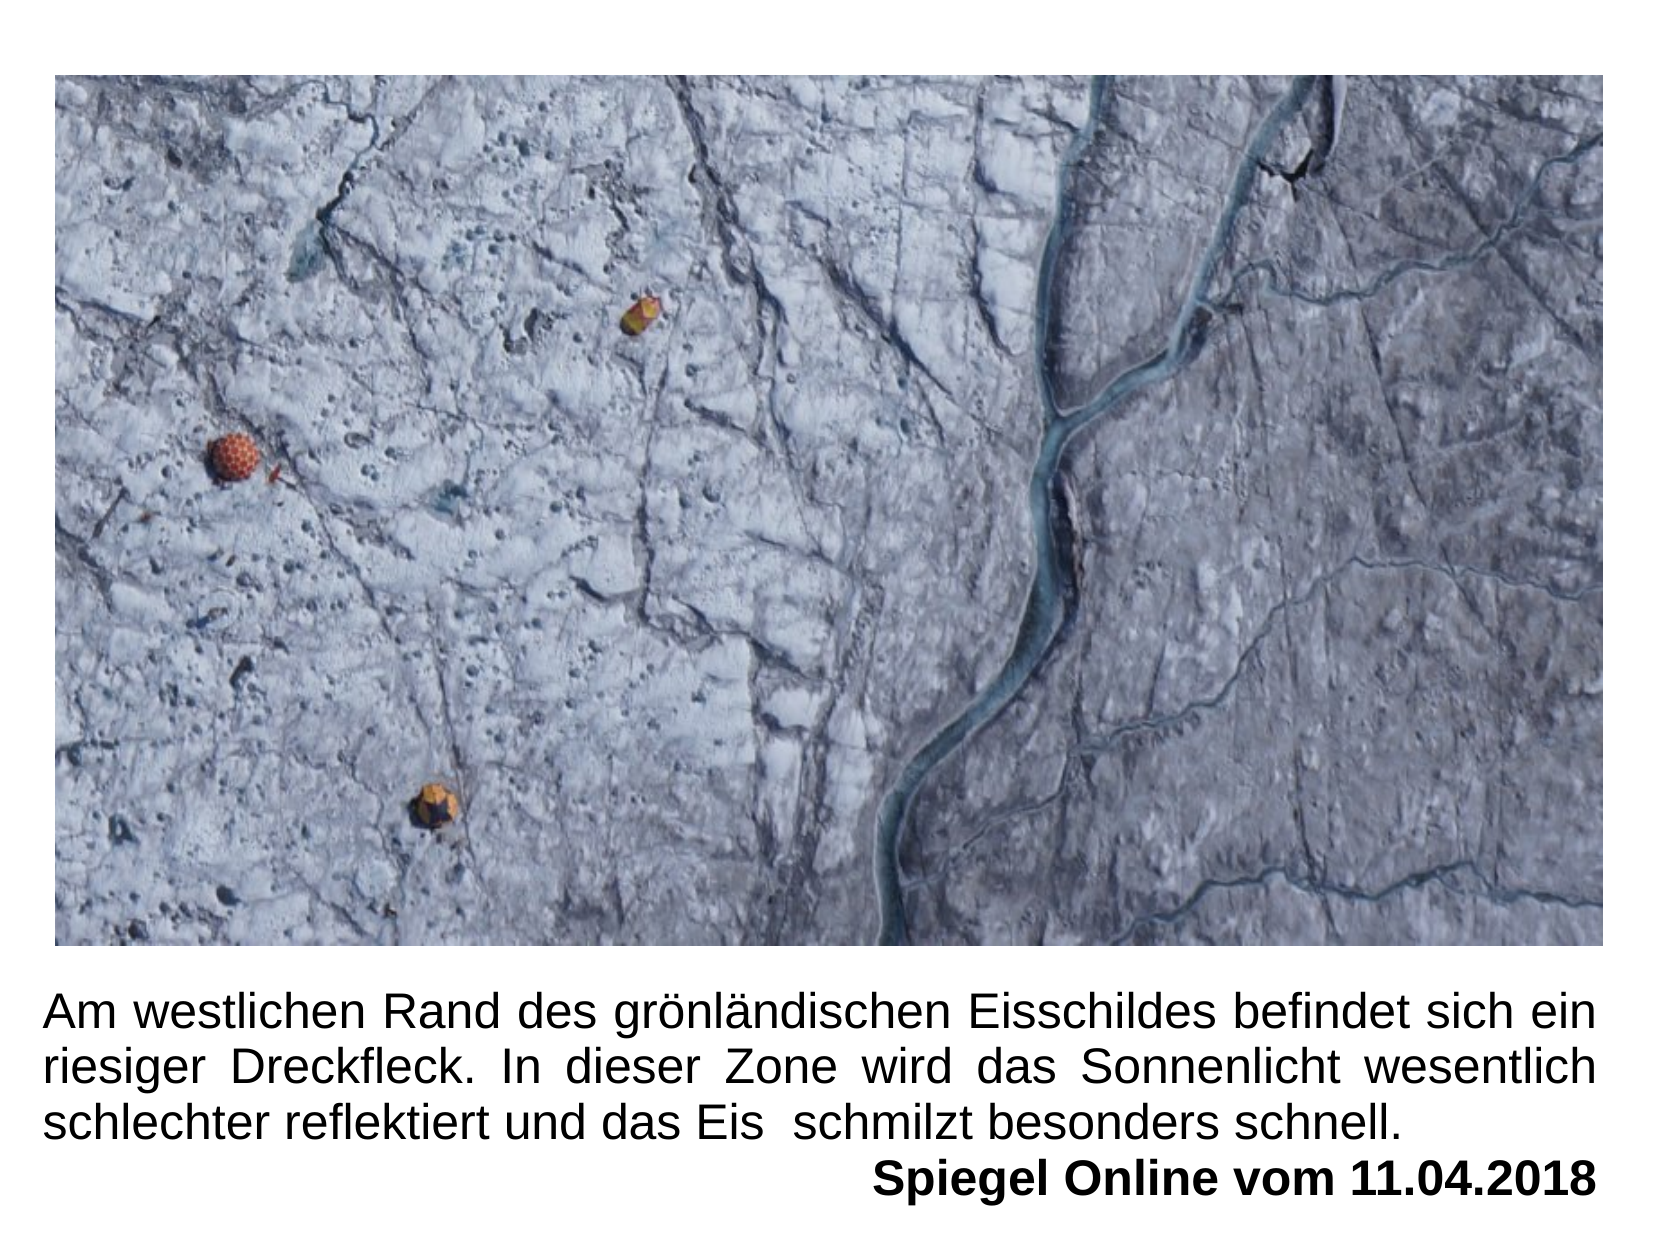

Am westlichen Rand des grönländischen Eisschildes befindet sich ein riesiger Dreckfleck. In dieser Zone wird das Sonnenlicht wesentlich schlechter reflektiert und das Eis schmilzt besonders schnell.
Spiegel Online vom 11.04.2018